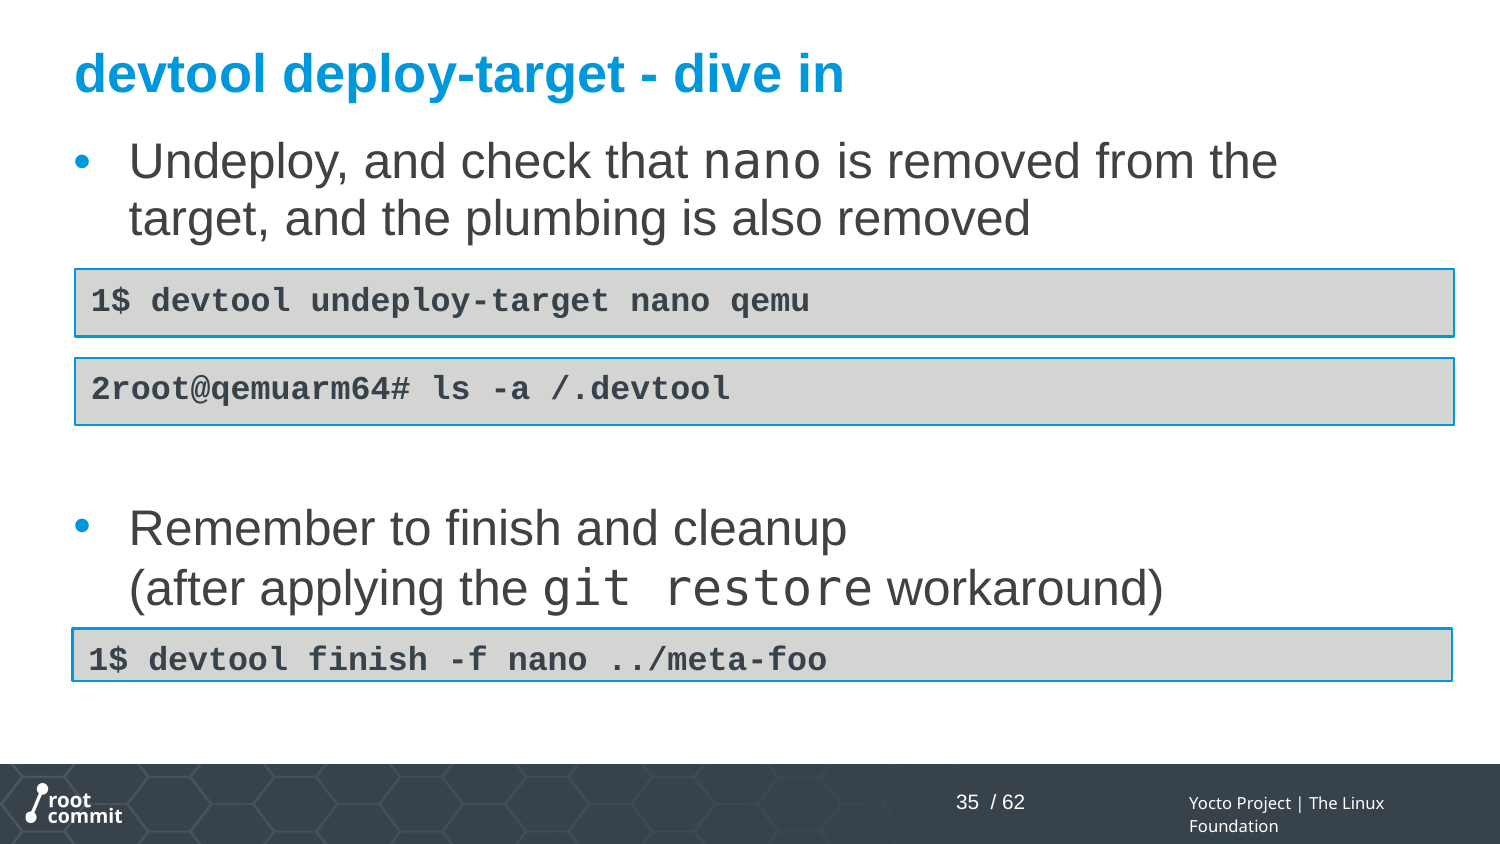

devtool deploy-target - dive in
Undeploy, and check that nano is removed from the target, and the plumbing is also removed
1$ devtool undeploy-target nano qemu
2root@qemuarm64# ls -a /.devtool
Remember to finish and cleanup
(after applying the git restore workaround)
1$ devtool finish -f nano ../meta-foo